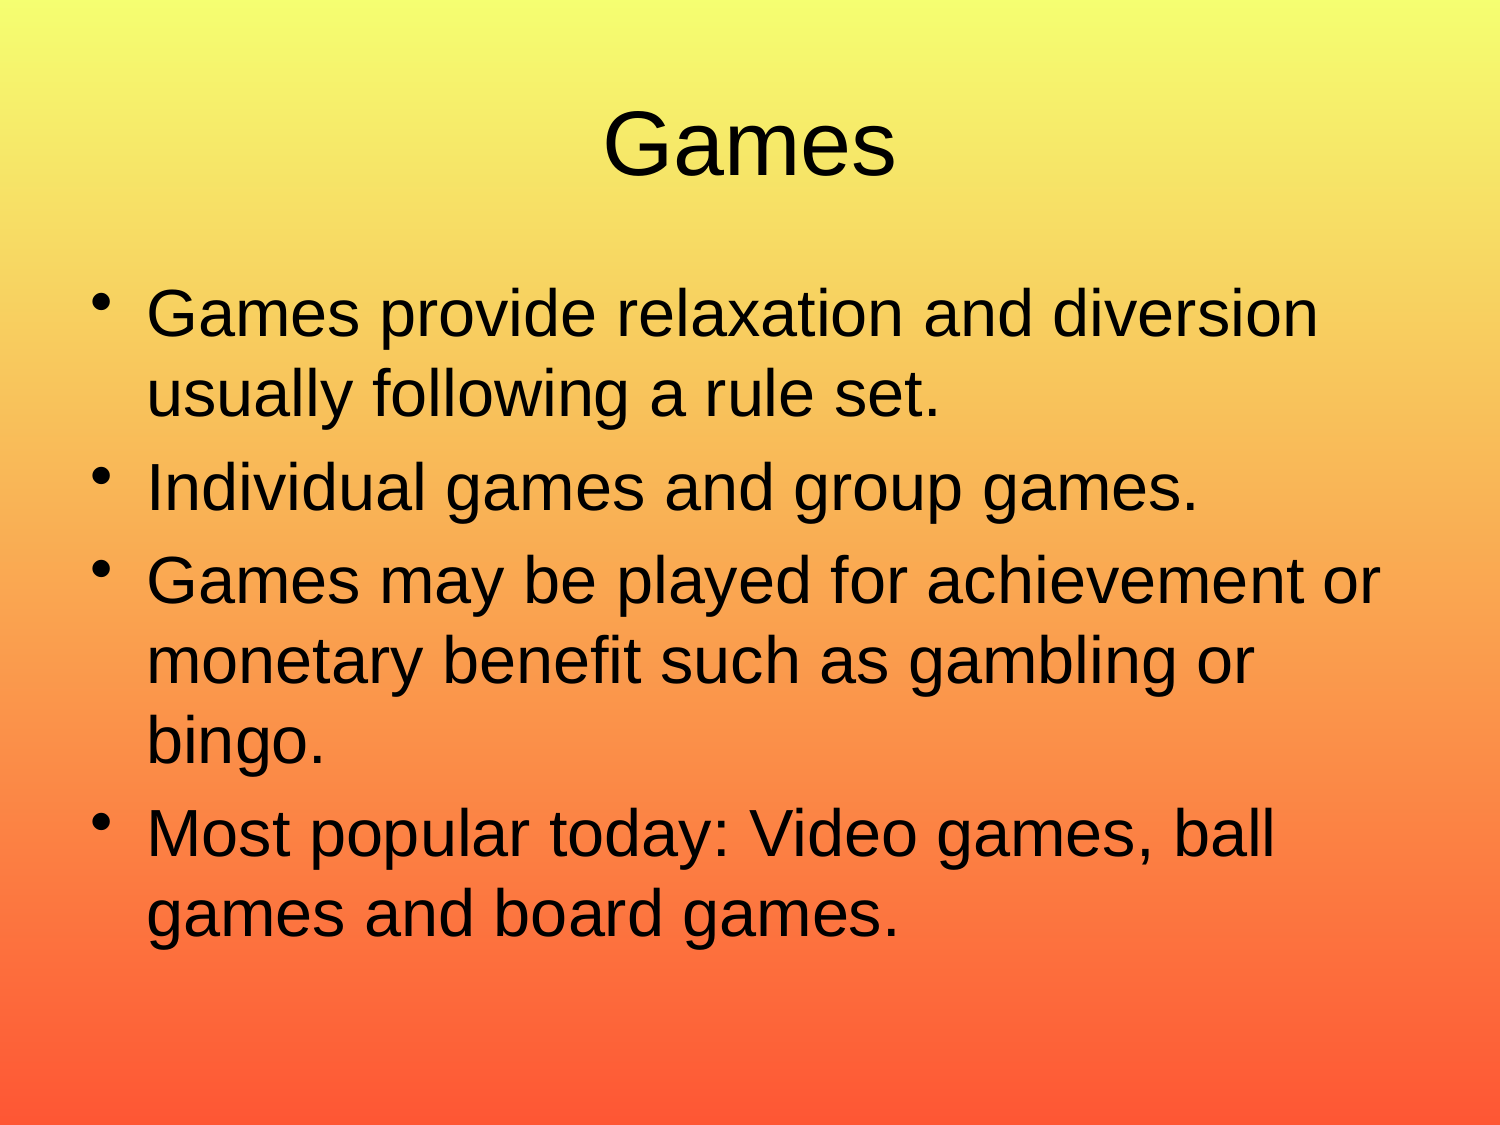

# Games
Games provide relaxation and diversion usually following a rule set.
Individual games and group games.
Games may be played for achievement or monetary benefit such as gambling or bingo.
Most popular today: Video games, ball games and board games.